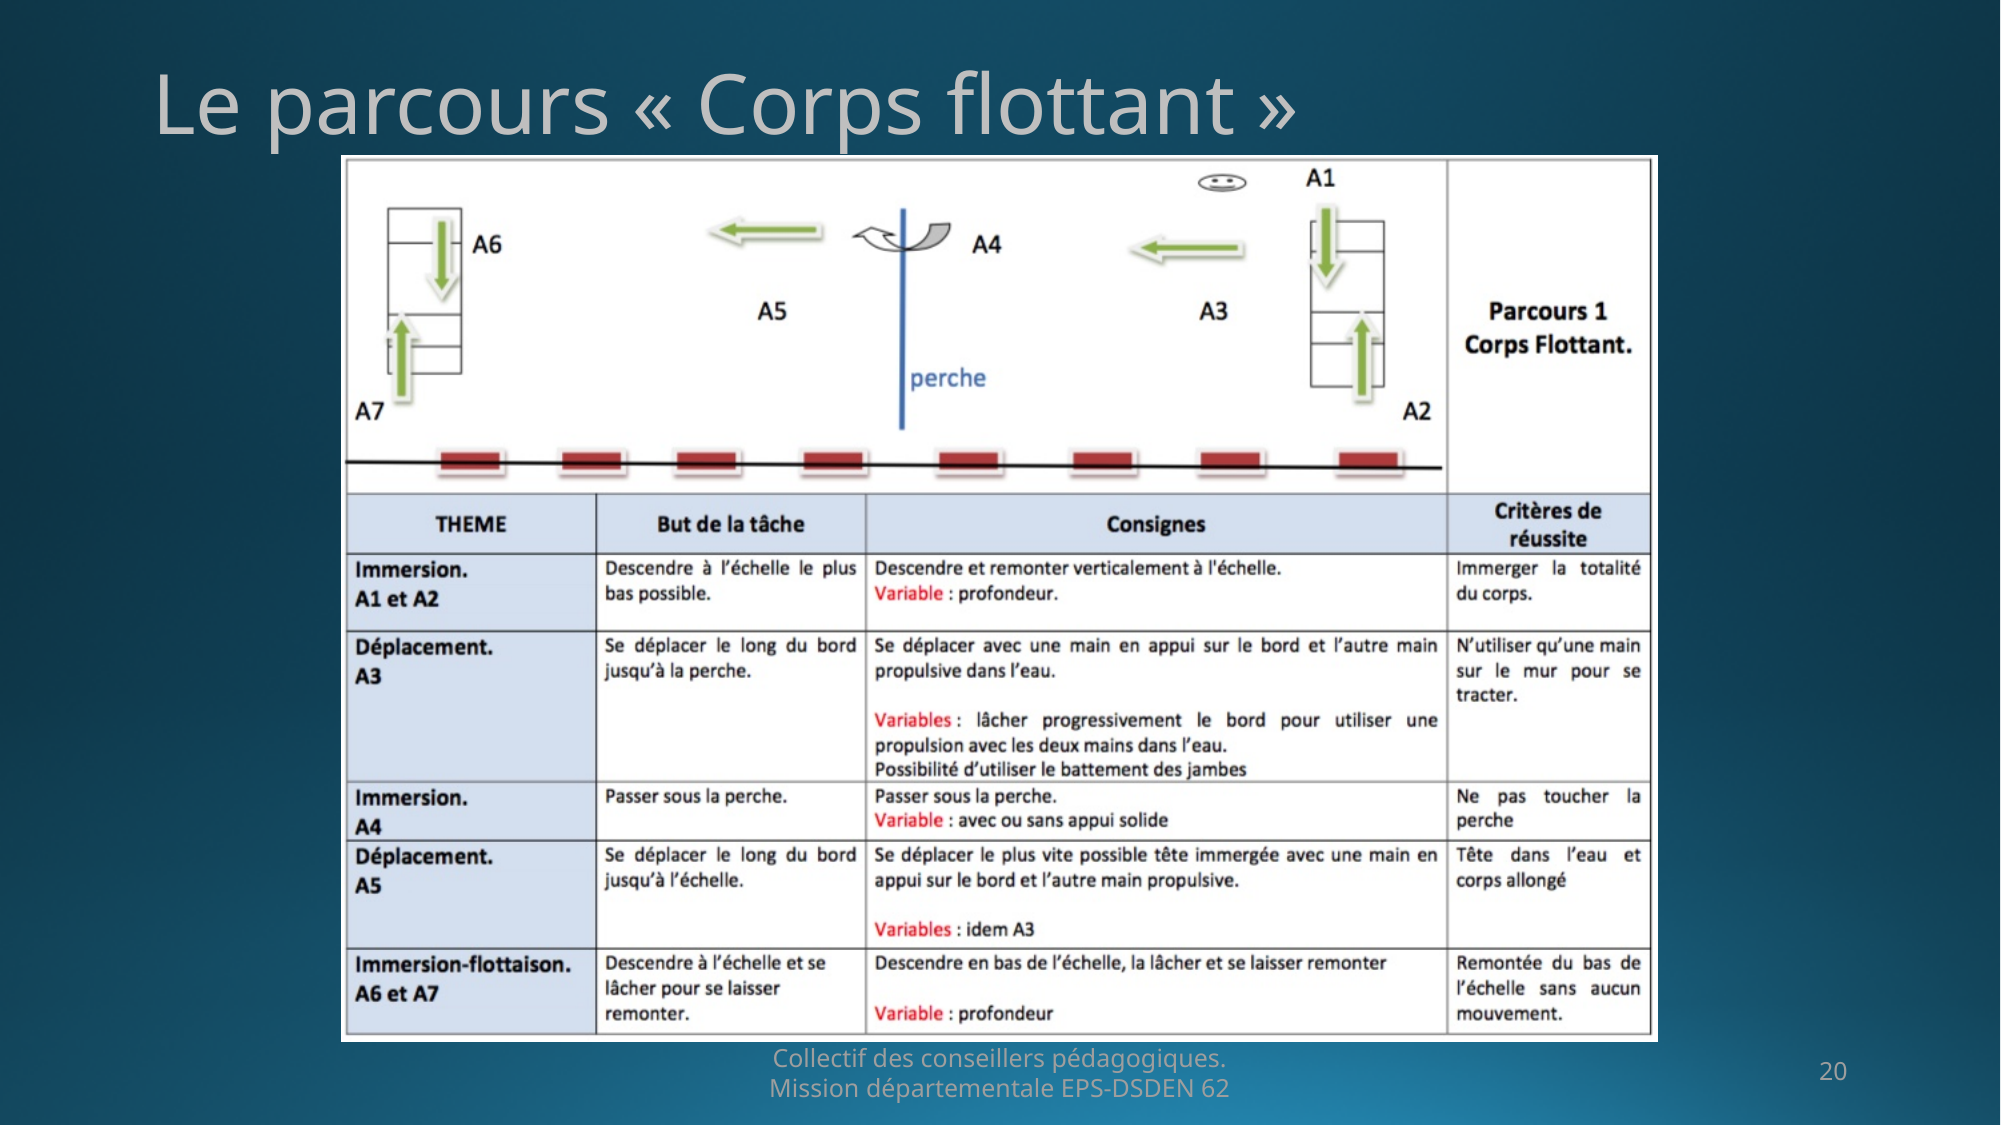

Le parcours « Corps flottant »
Collectif des conseillers pédagogiques.
Mission départementale EPS-DSDEN 62